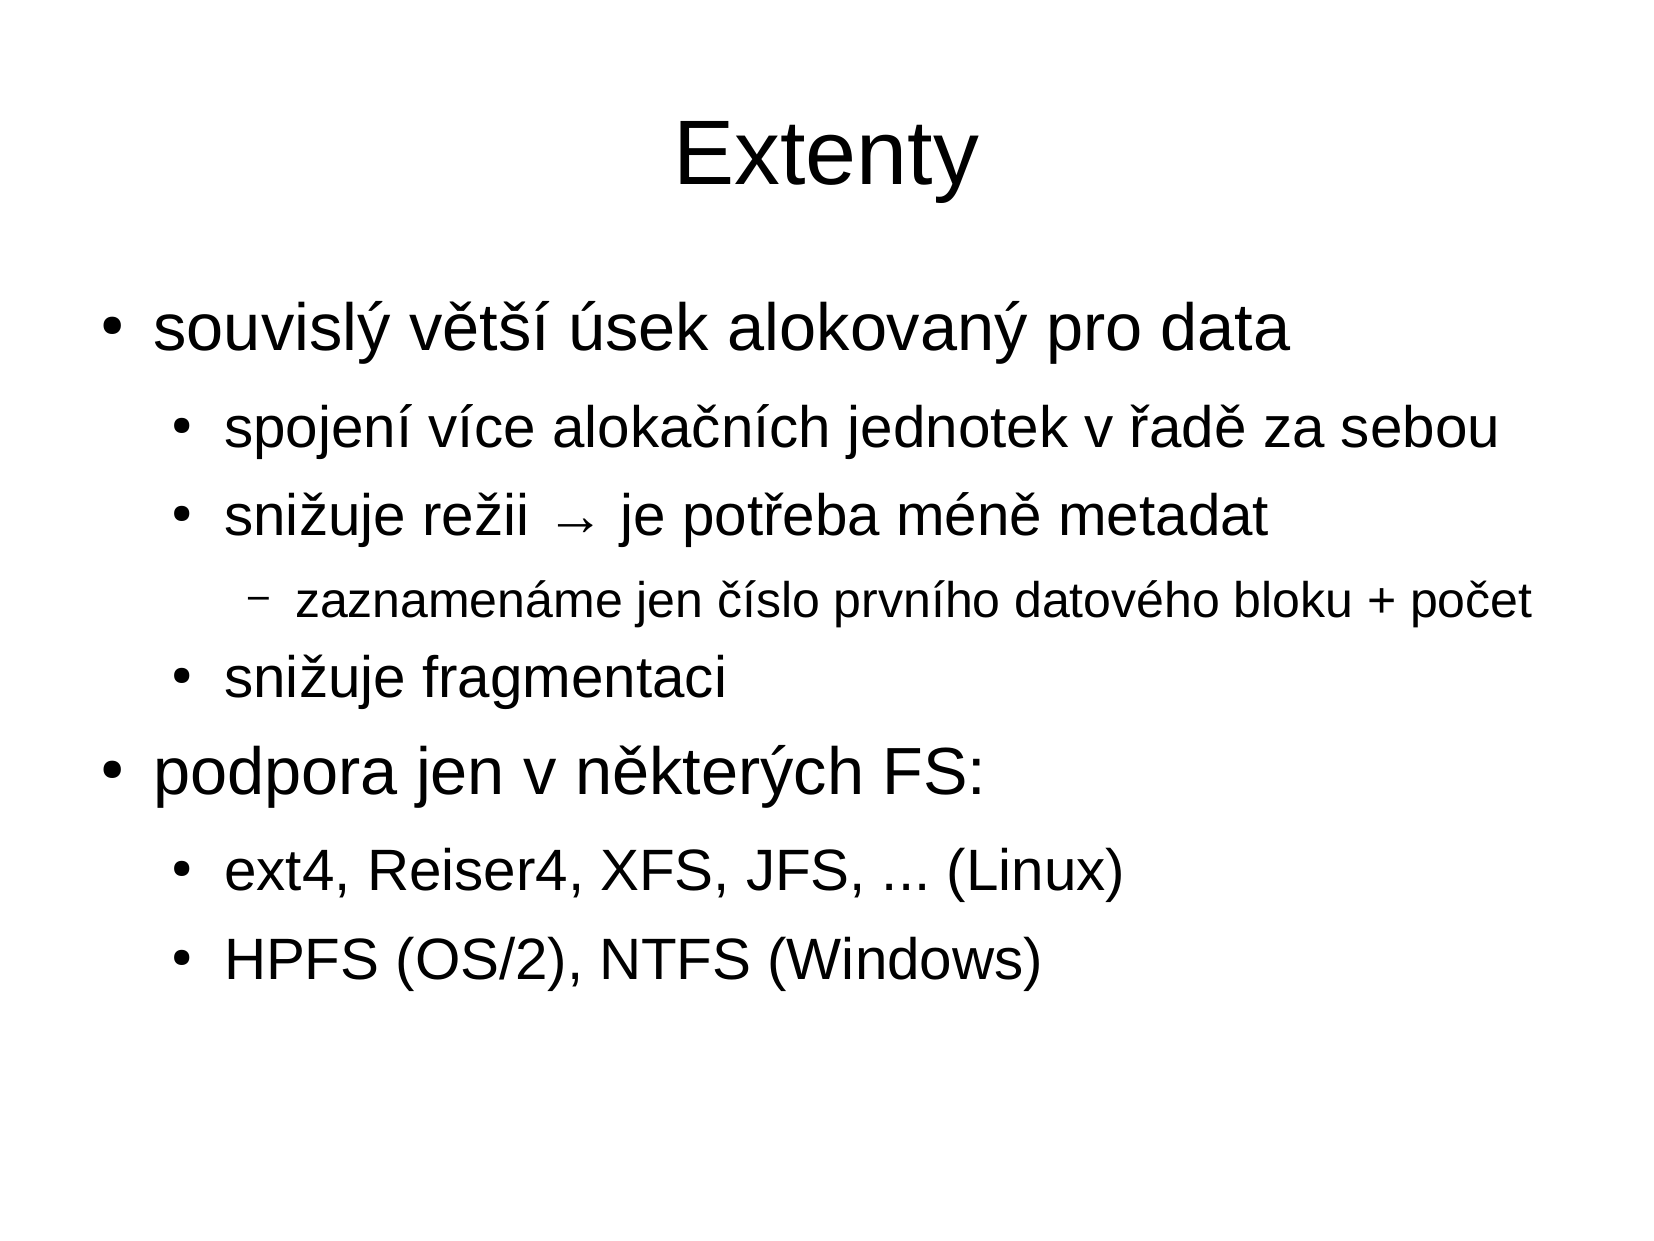

# Extenty
souvislý větší úsek alokovaný pro data
spojení více alokačních jednotek v řadě za sebou
snižuje režii → je potřeba méně metadat
zaznamenáme jen číslo prvního datového bloku + počet
snižuje fragmentaci
podpora jen v některých FS:
ext4, Reiser4, XFS, JFS, ... (Linux)
HPFS (OS/2), NTFS (Windows)